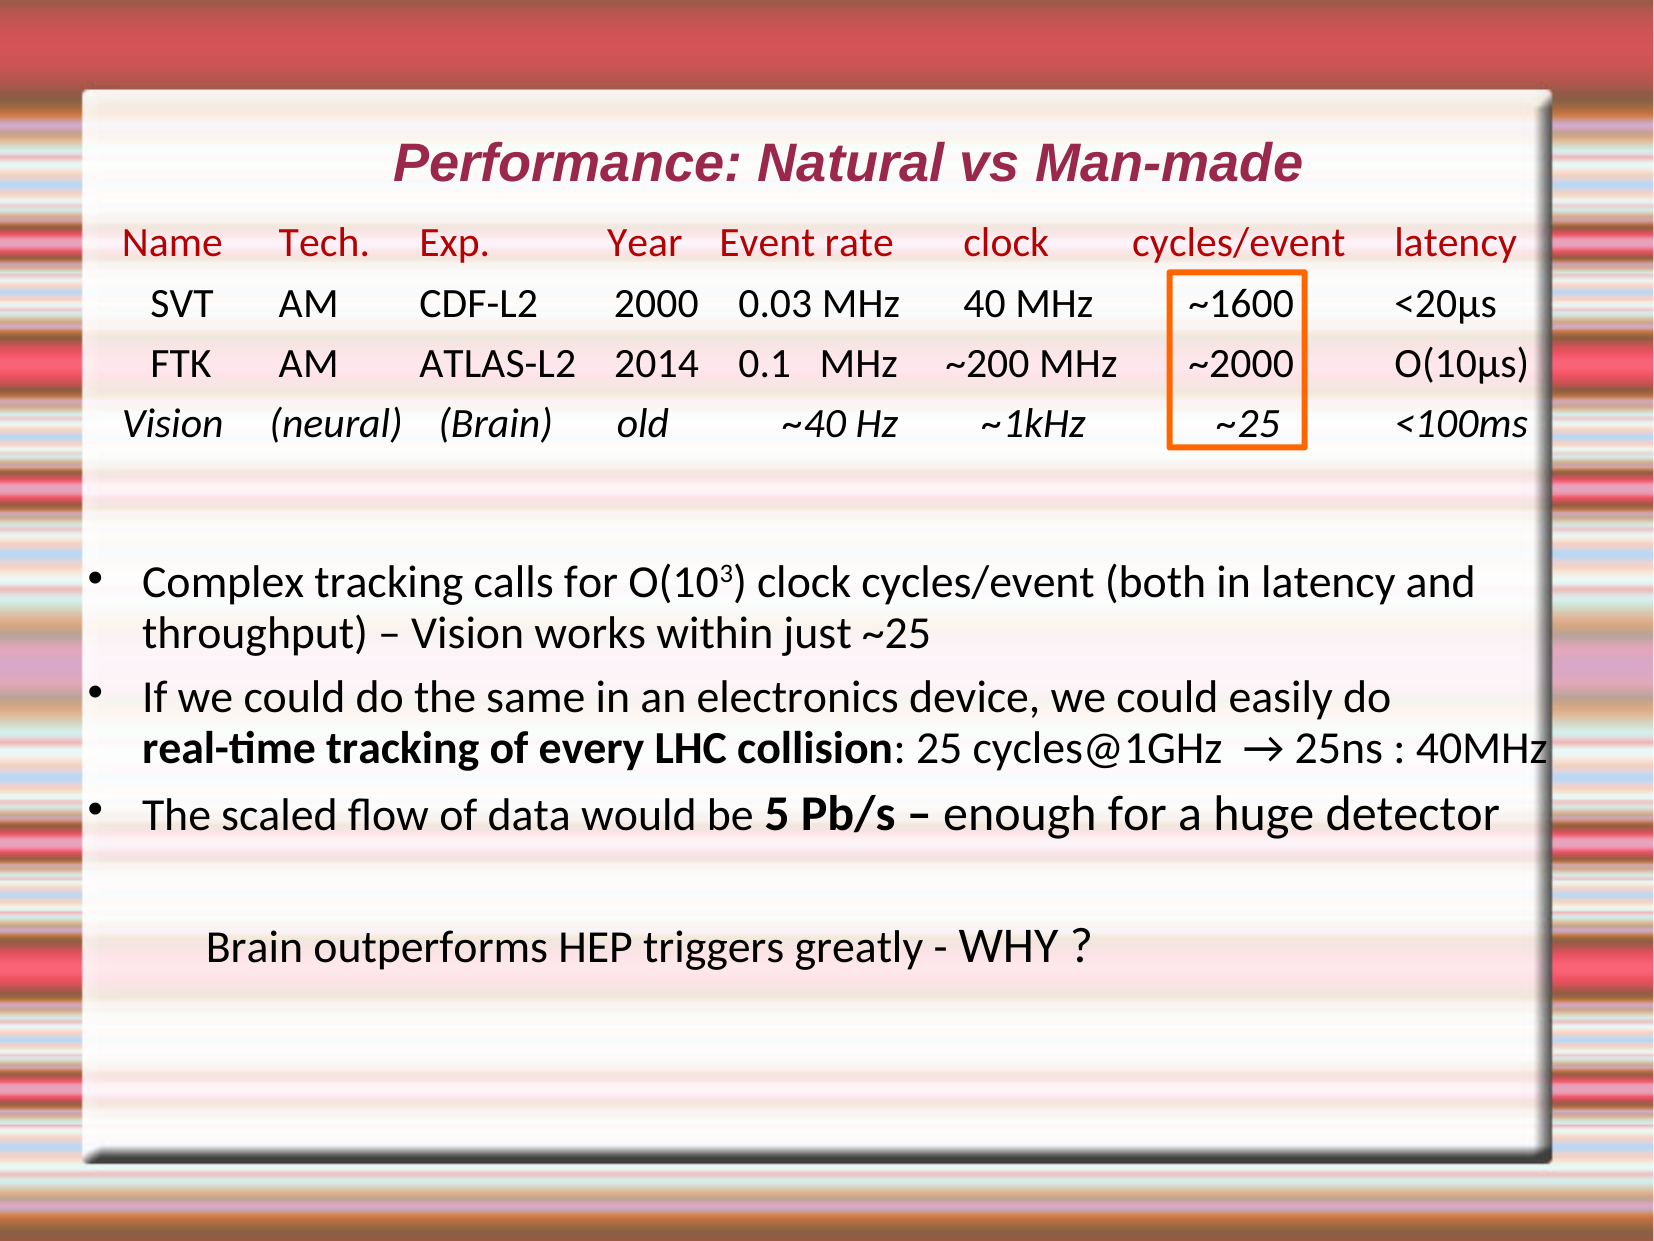

Performance: Natural vs Man-made
Name	 Tech.	Exp. 	 Year	Event rate	 clock	 cycles/event	latency
 SVT	 AM		CDF-L2 2000	 0.03 MHz	 40 MHz		 ~1600		<20µs
 FTK	 AM		ATLAS-L2 2014	 0.1 MHz ~200 MHz	 ~2000		O(10µs)
Vision	(neural)	 (Brain)	 old ~40 Hz	 ~1kHz		 ~25 		<100ms
Complex tracking calls for O(103) clock cycles/event (both in latency and throughput) – Vision works within just ~25
If we could do the same in an electronics device, we could easily do
real-time tracking of every LHC collision: 25 cycles@1GHz → 25ns : 40MHz
The scaled flow of data would be 5 Pb/s – enough for a huge detector
	Brain outperforms HEP triggers greatly - WHY ?